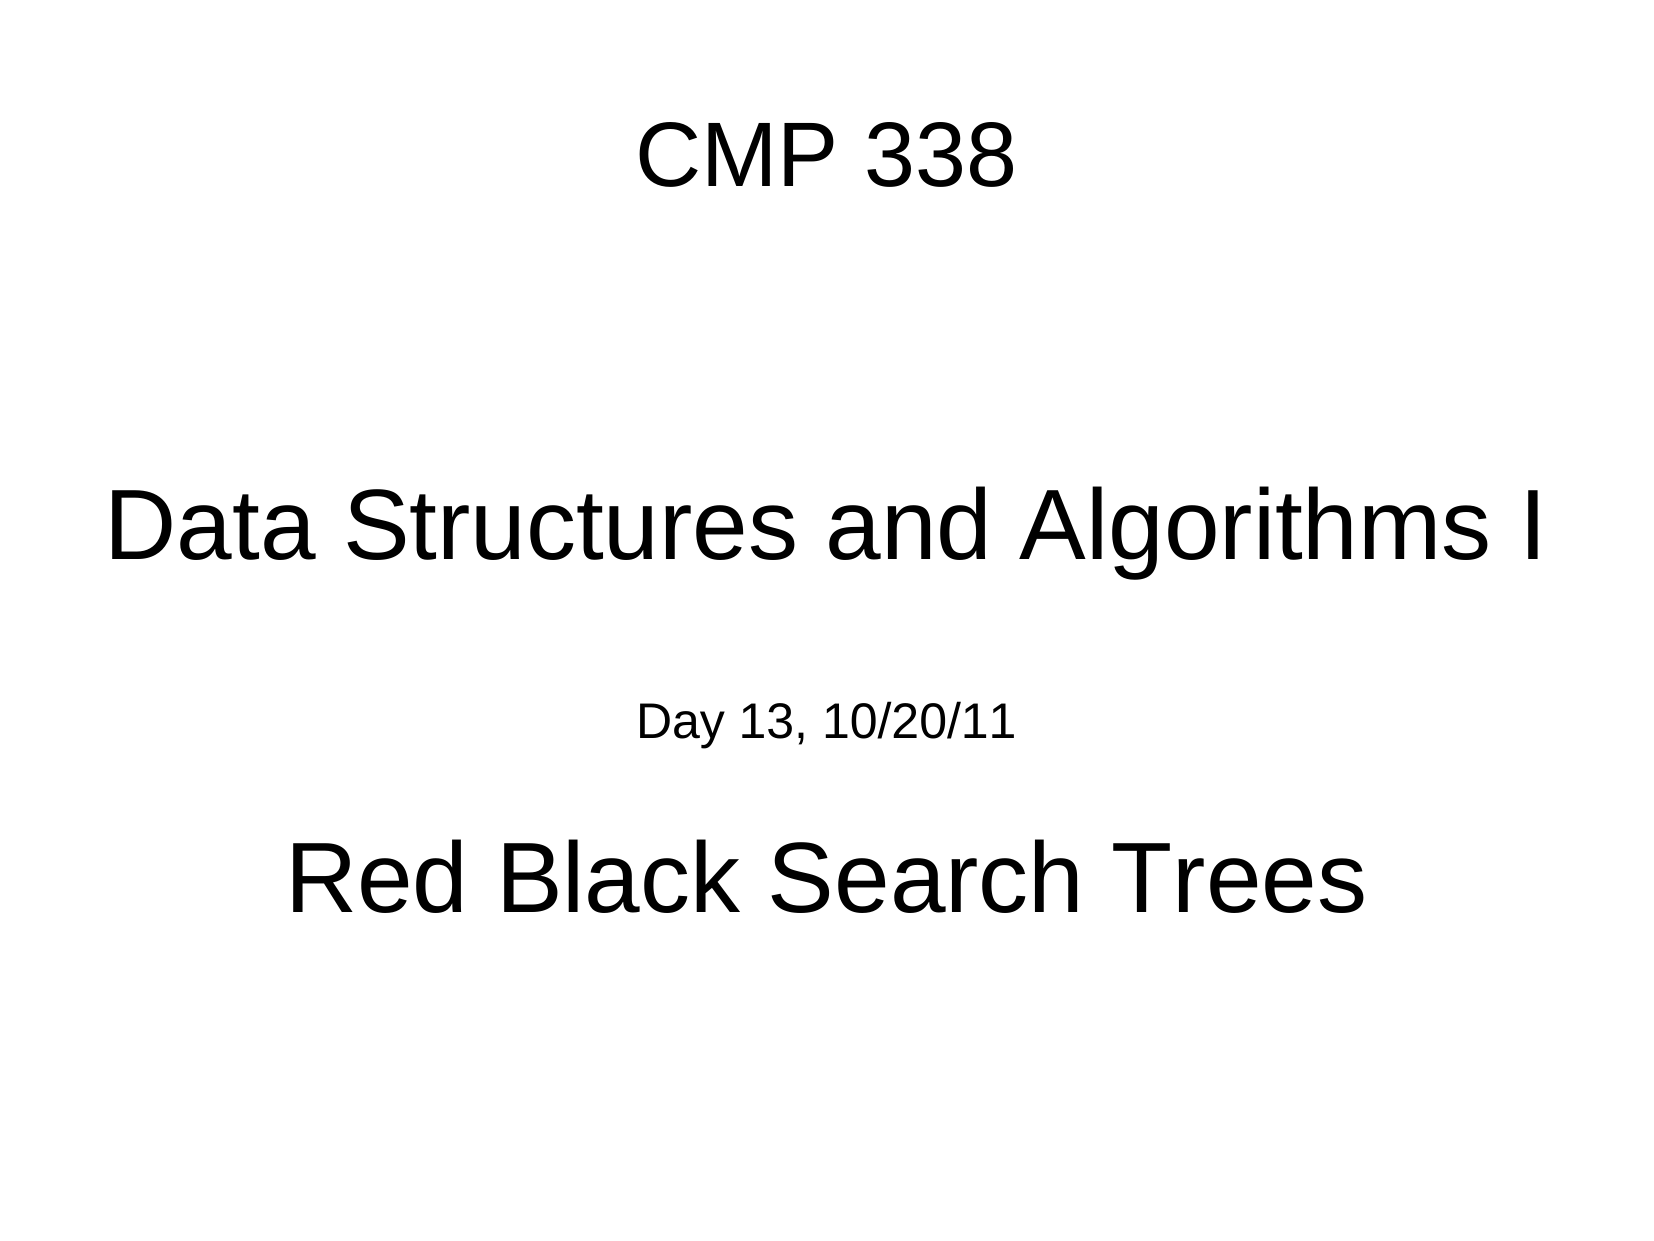

# CMP 338
Data Structures and Algorithms I
Day 13, 10/20/11
Red Black Search Trees